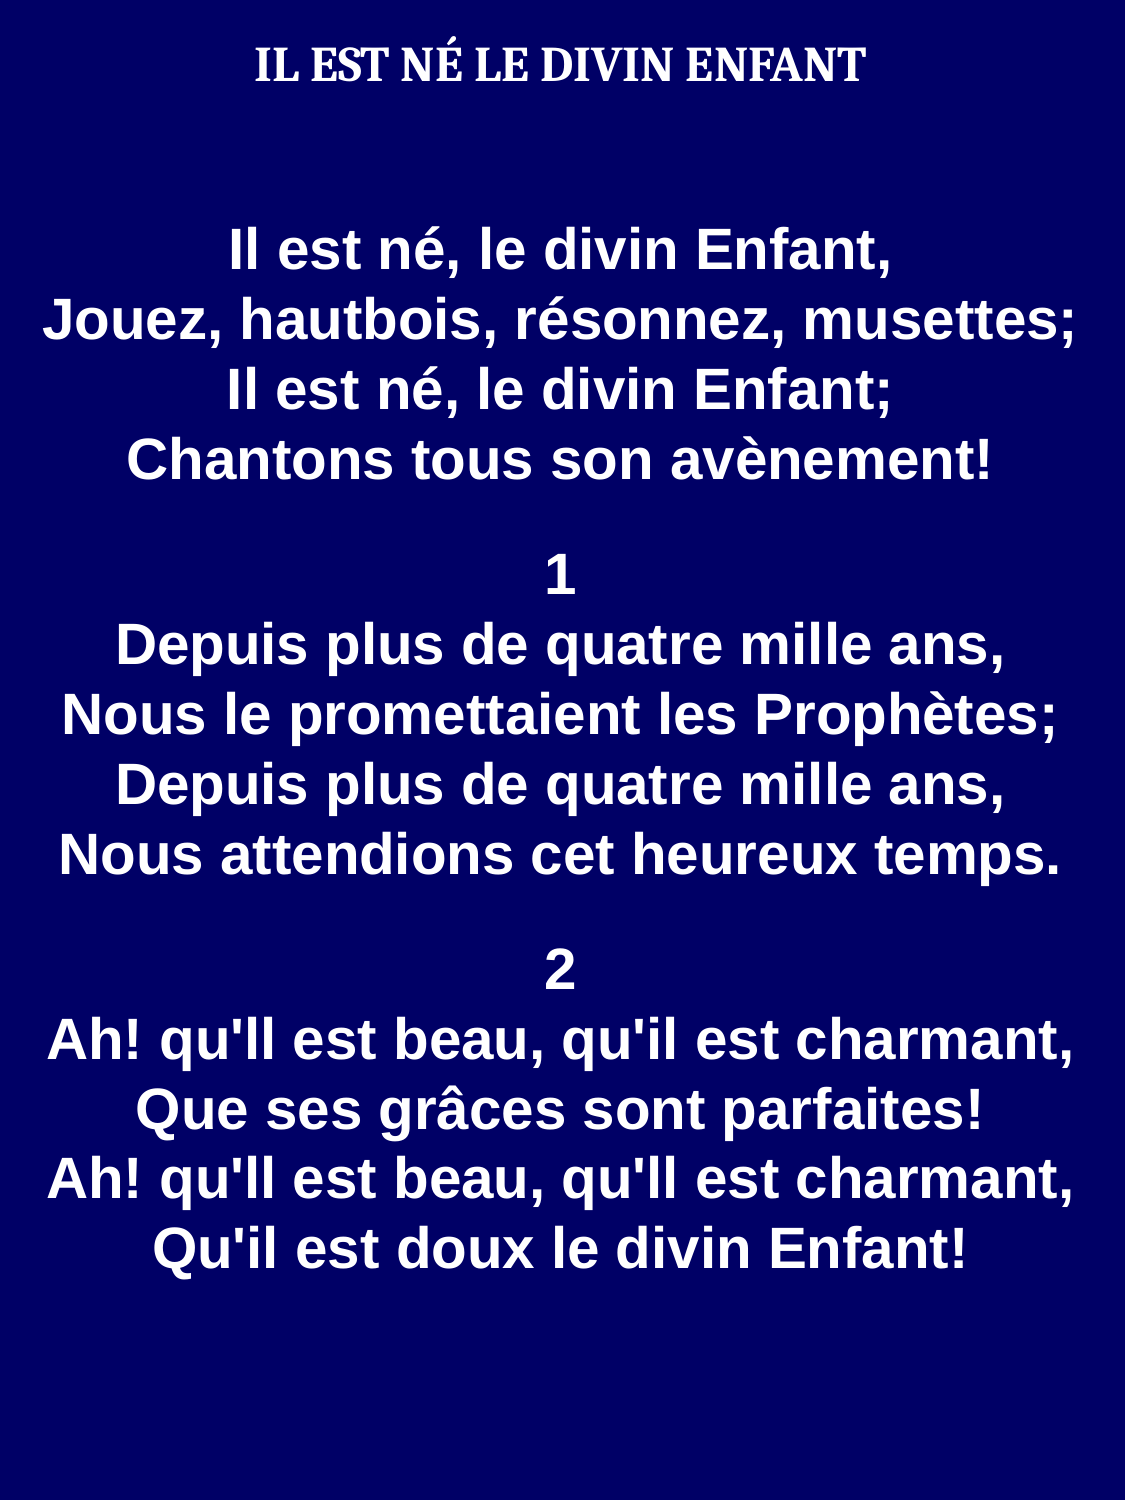

IL EST NÉ LE DIVIN ENFANT
Il est né, le divin Enfant,
Jouez, hautbois, résonnez, musettes;
Il est né, le divin Enfant;
Chantons tous son avènement!
1
Depuis plus de quatre mille ans,
Nous le promettaient les Prophètes;
Depuis plus de quatre mille ans,
Nous attendions cet heureux temps.
2
Ah! qu'll est beau, qu'il est charmant,
Que ses grâces sont parfaites!
Ah! qu'll est beau, qu'll est charmant,
Qu'il est doux le divin Enfant!